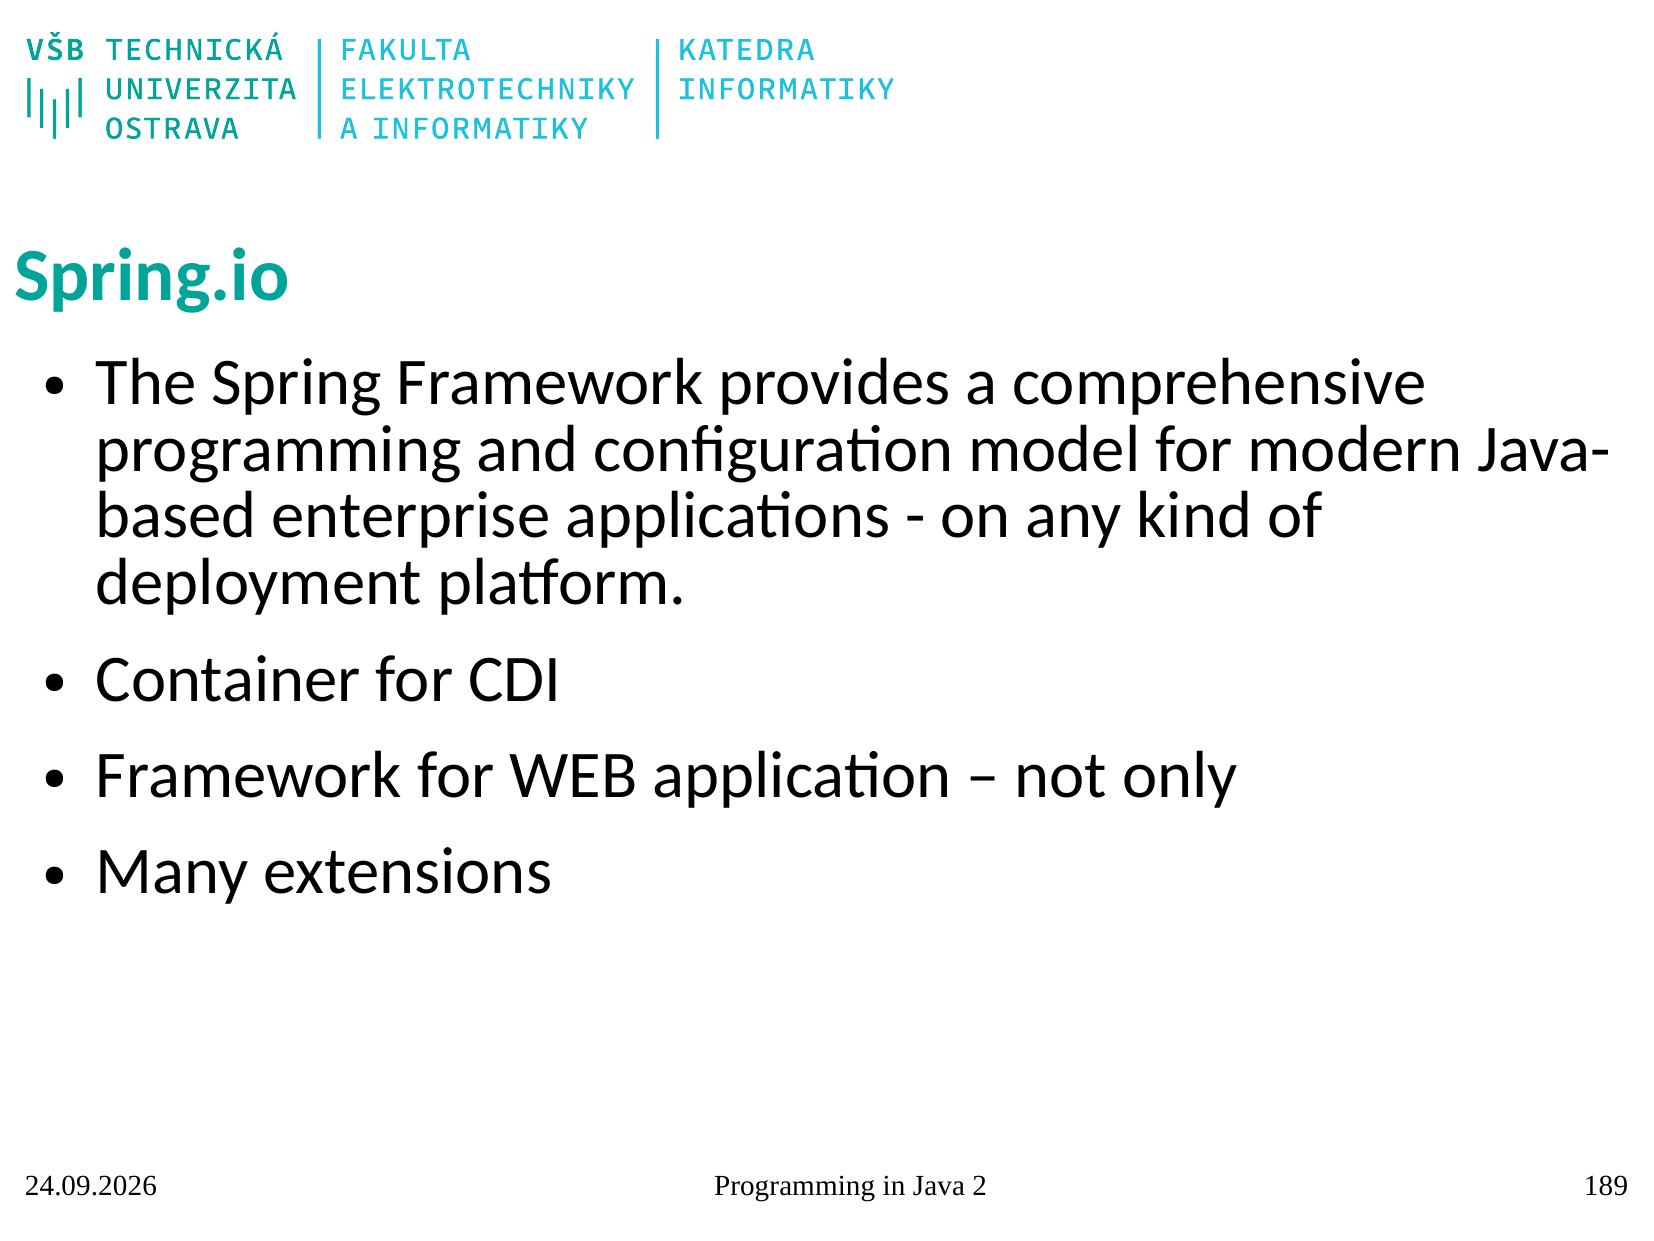

# Spring.io
The Spring Framework provides a comprehensive programming and configuration model for modern Java-based enterprise applications - on any kind of deployment platform.
Container for CDI
Framework for WEB application – not only
Many extensions
Programming in Java 2
189